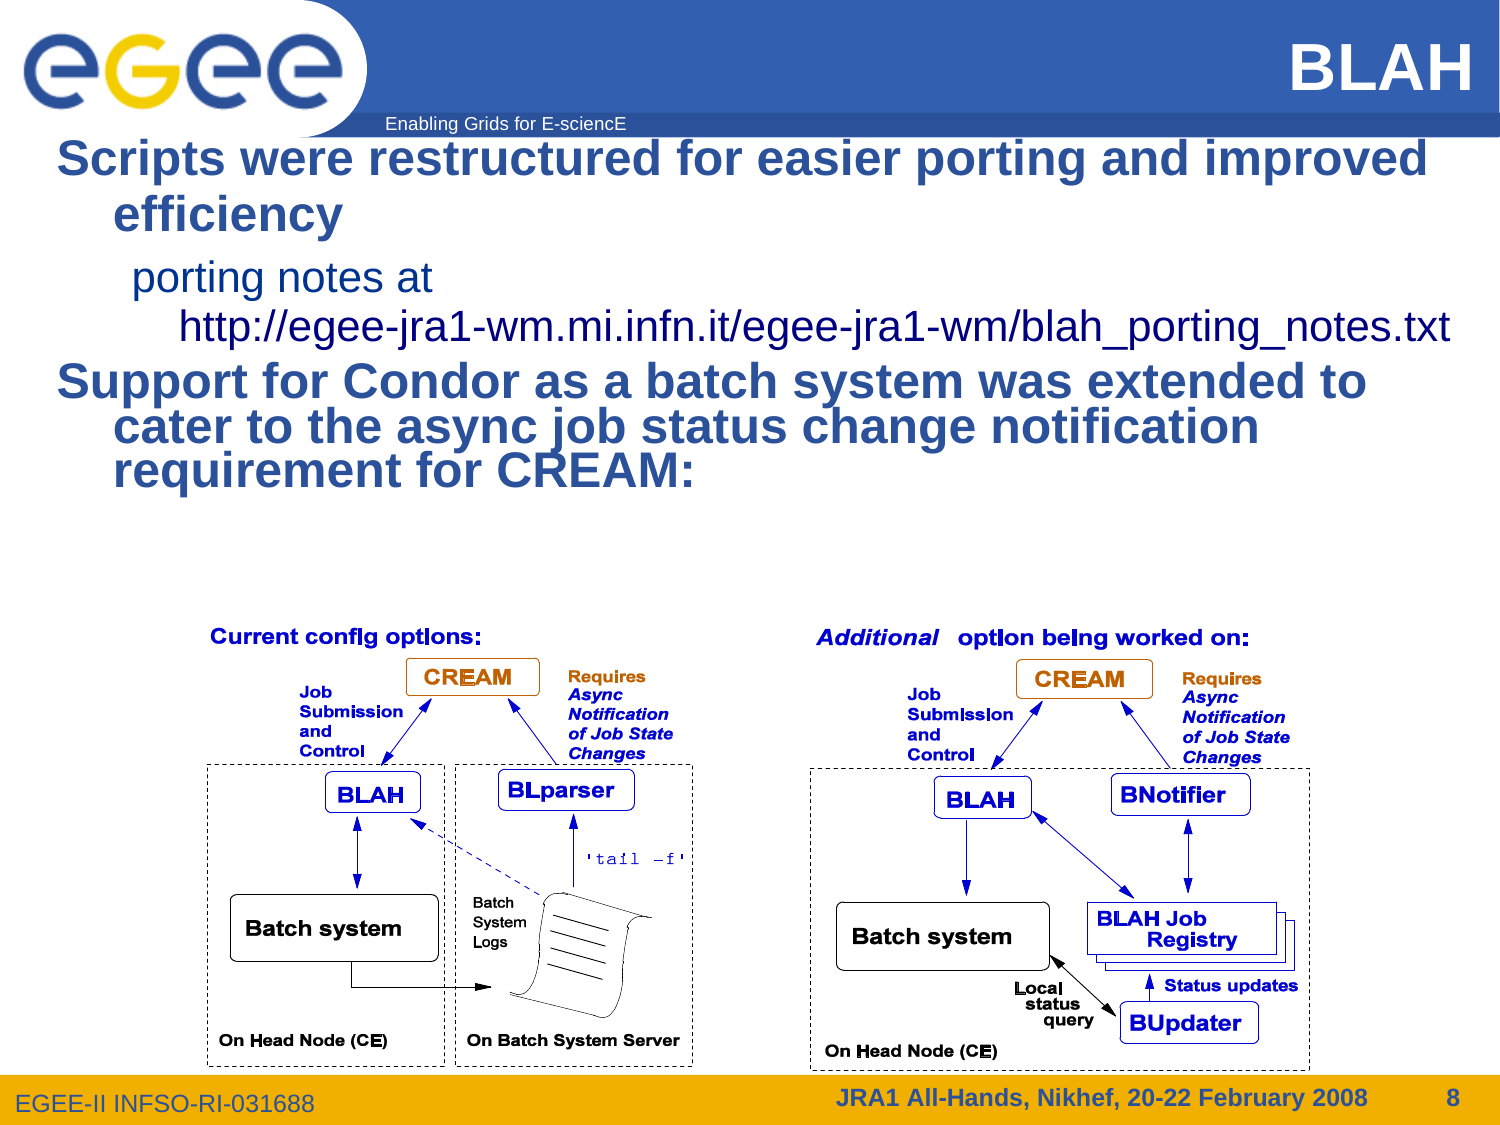

# BLAH
Scripts were restructured for easier porting and improved efficiency
porting notes at
http://egee-jra1-wm.mi.infn.it/egee-jra1-wm/blah_porting_notes.txt
Support for Condor as a batch system was extended to cater to the async job status change notification requirement for CREAM:
JRA1 All-Hands, Nikhef, 20-22 February 2008
8